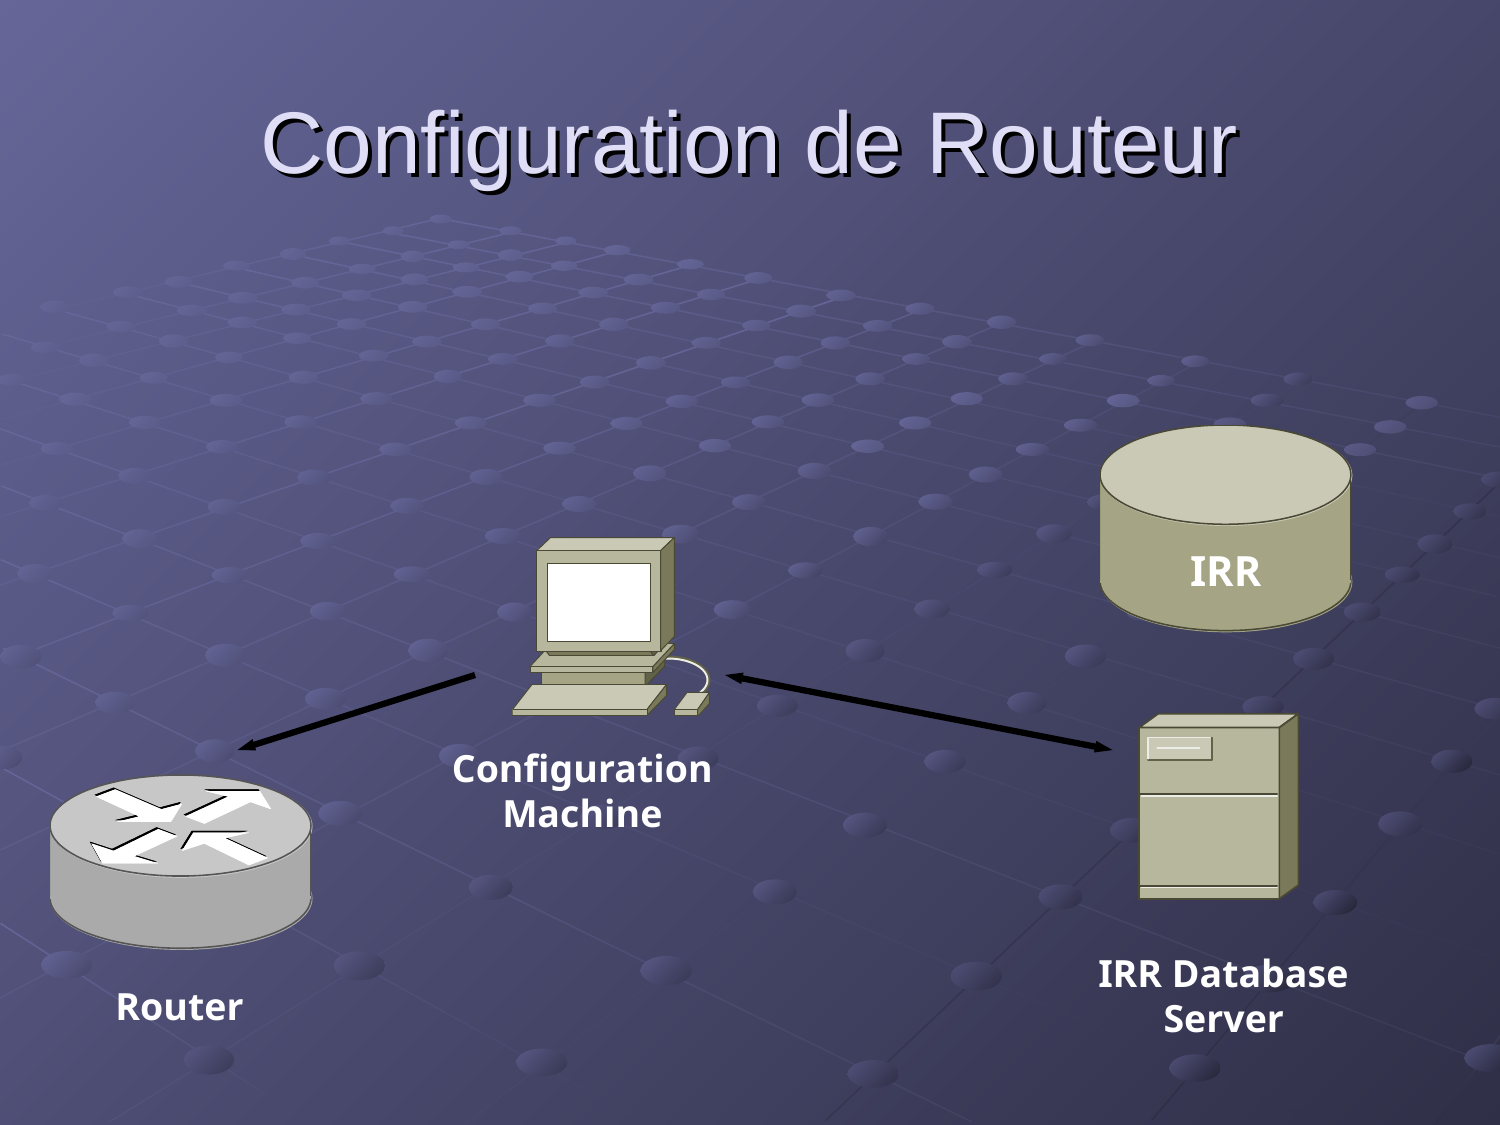

# Configuration de Routeur
IRR
Configuration Machine
IRR Database Server
Router